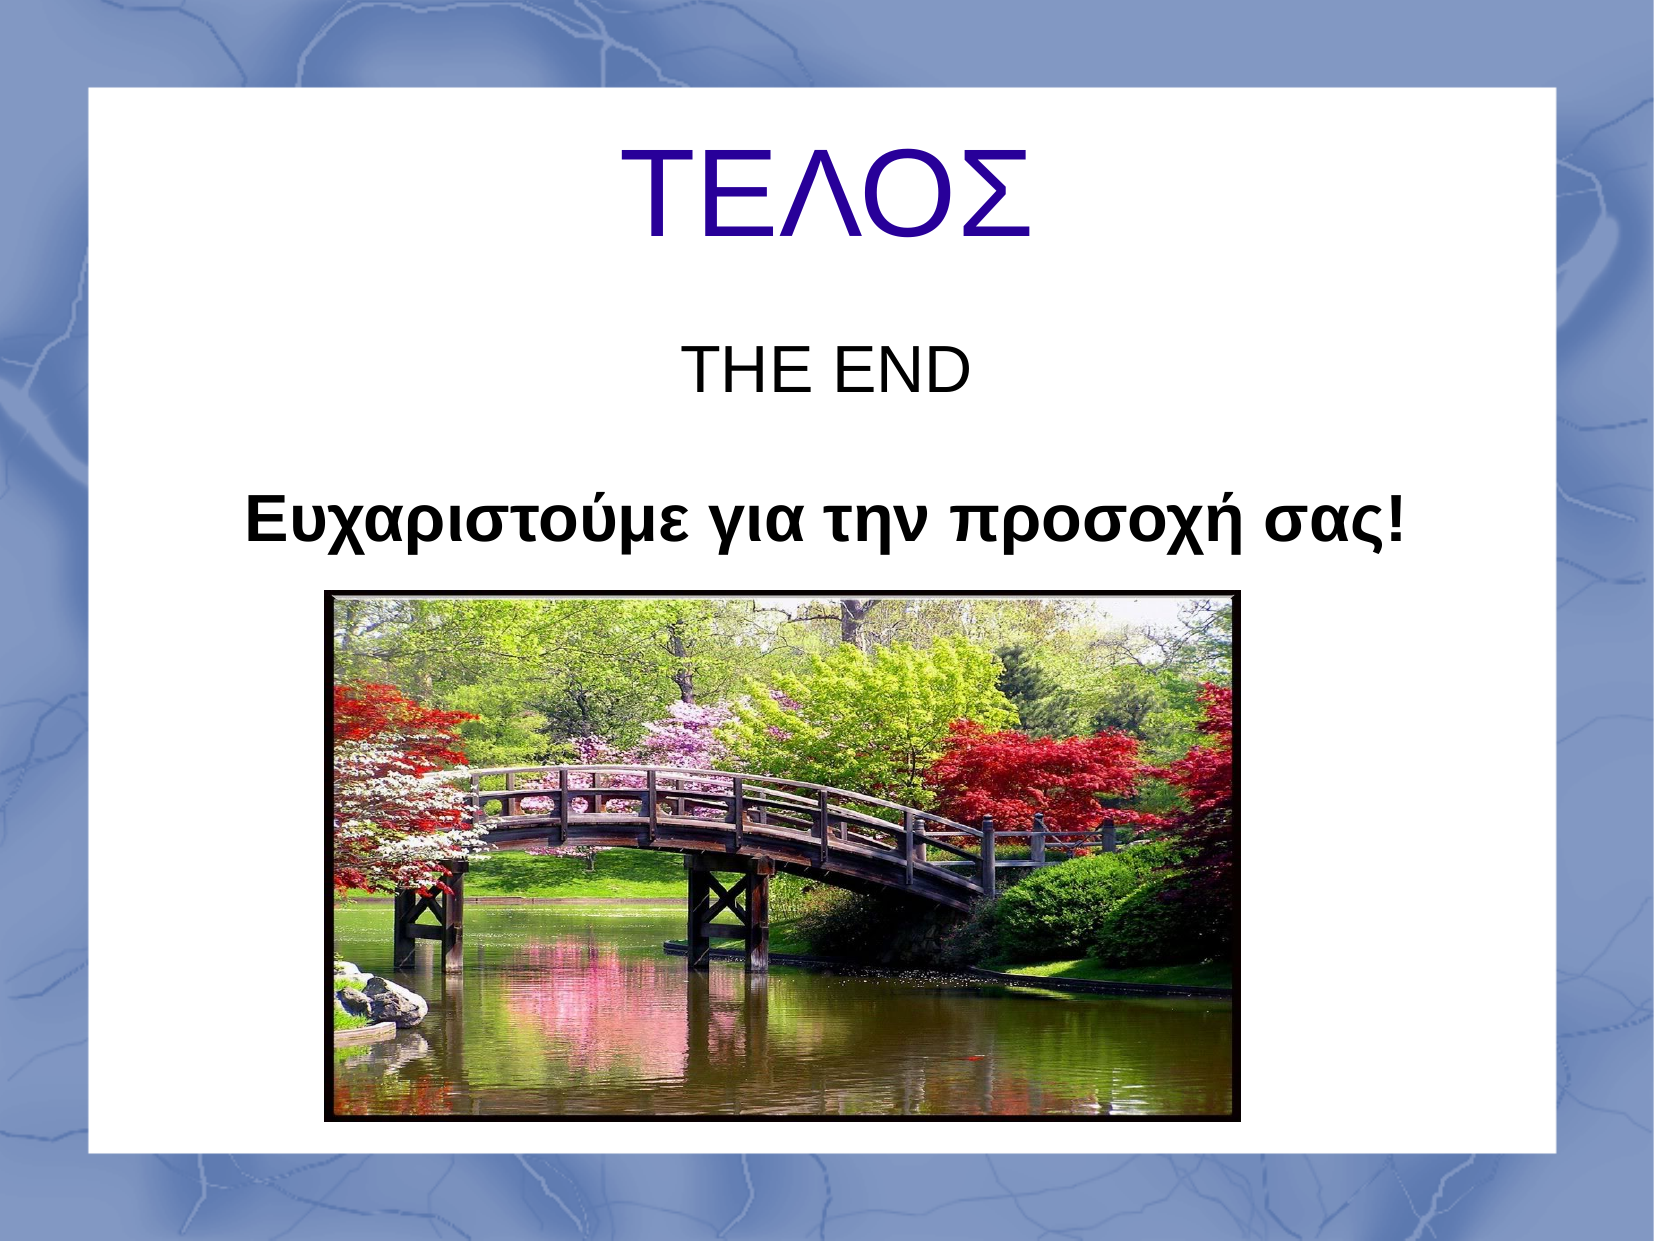

# ΤΕΛΟΣ
ΤΗΕ ΕΝD
Ευχαριστούμε για την προσοχή σας!